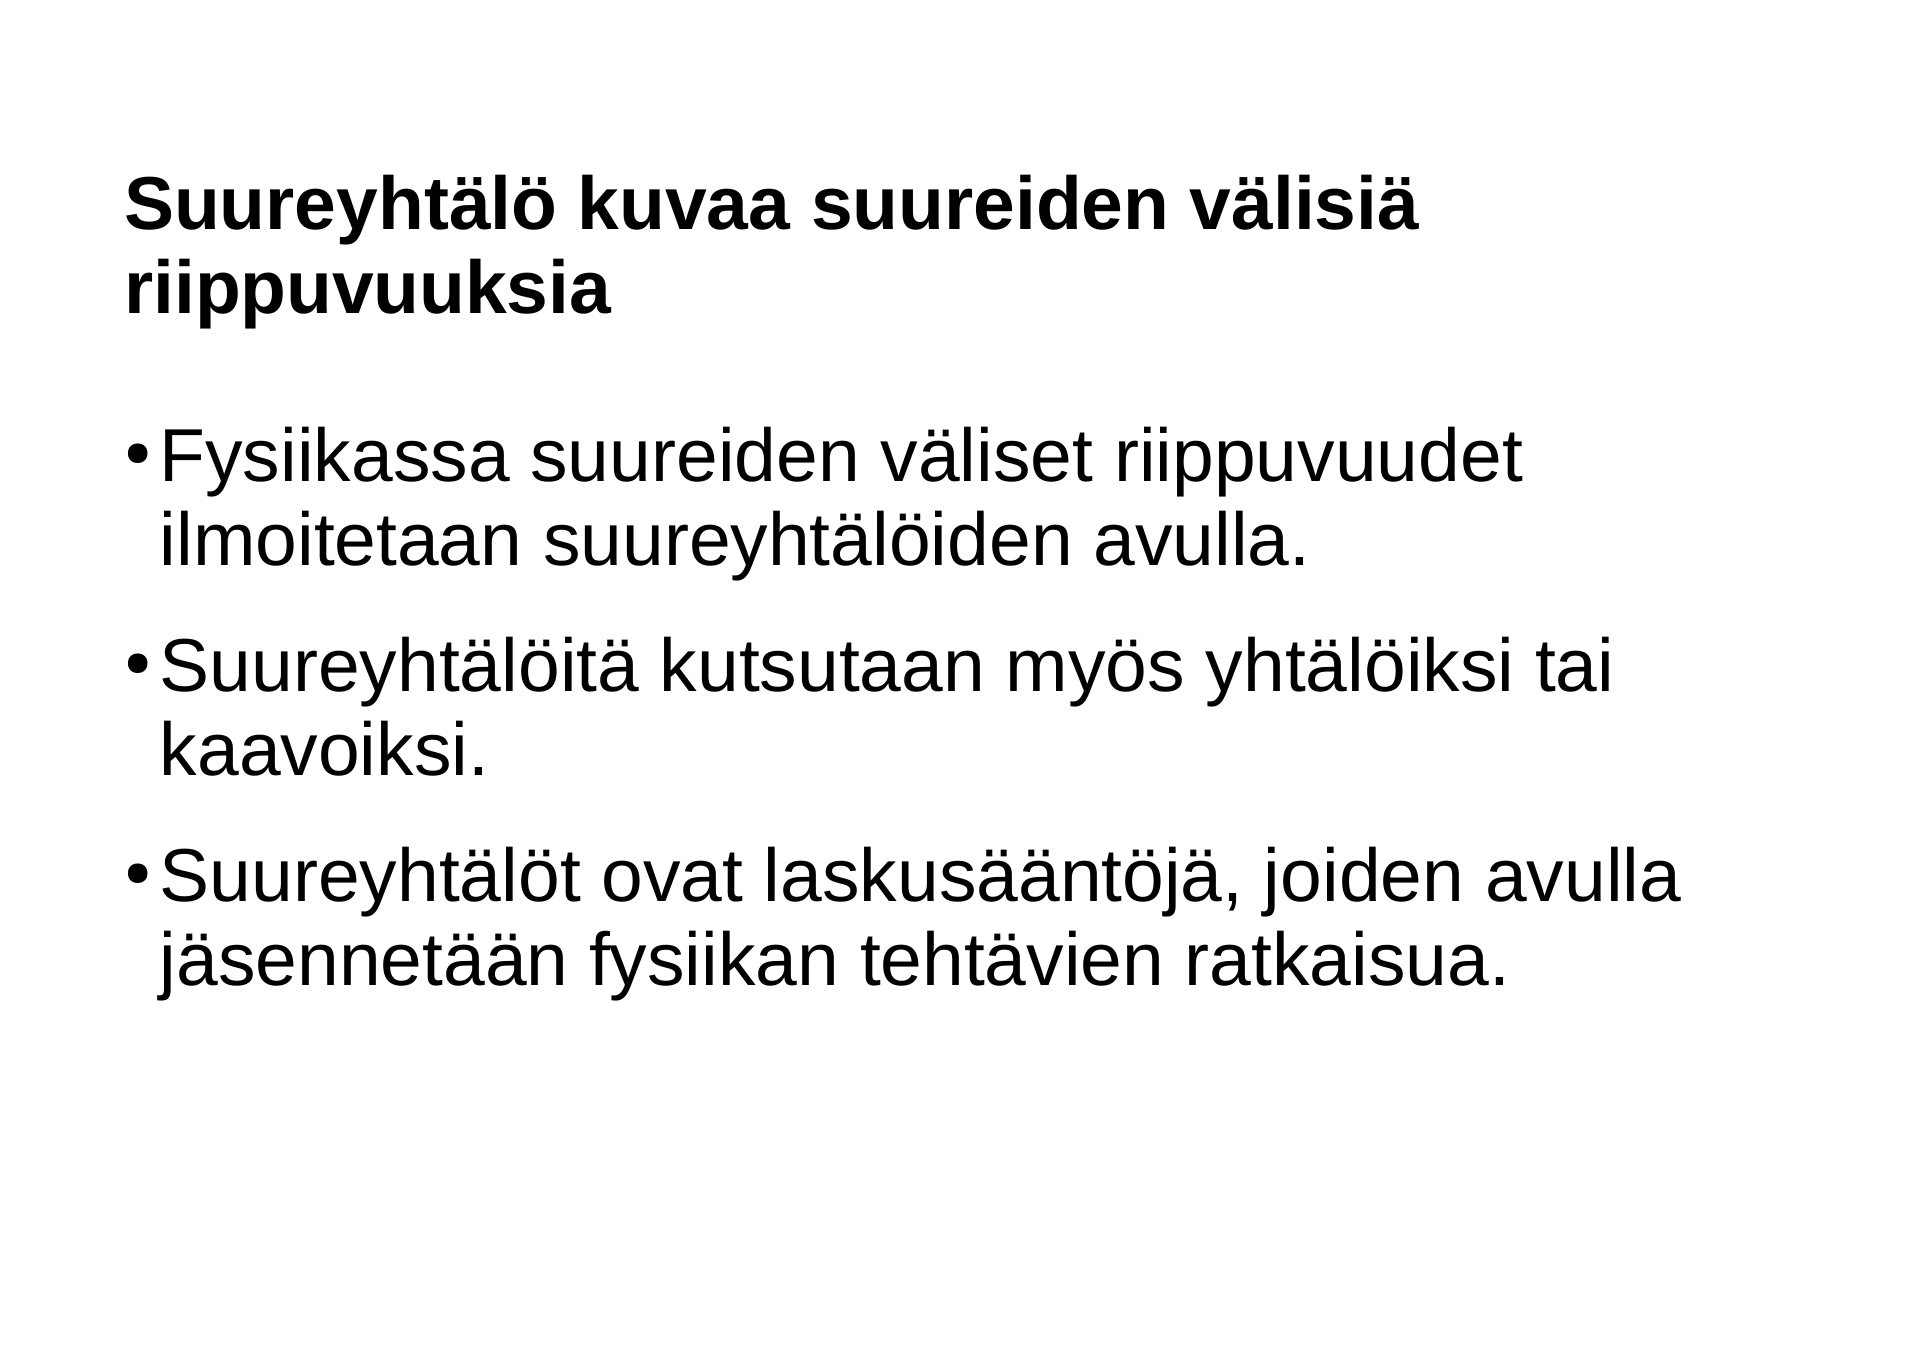

Suureyhtälö kuvaa suureiden välisiä riippuvuuksia
Fysiikassa suureiden väliset riippuvuudet ilmoitetaan suureyhtälöiden avulla.
Suureyhtälöitä kutsutaan myös yhtälöiksi tai kaavoiksi.
Suureyhtälöt ovat laskusääntöjä, joiden avulla jäsennetään fysiikan tehtävien ratkaisua.